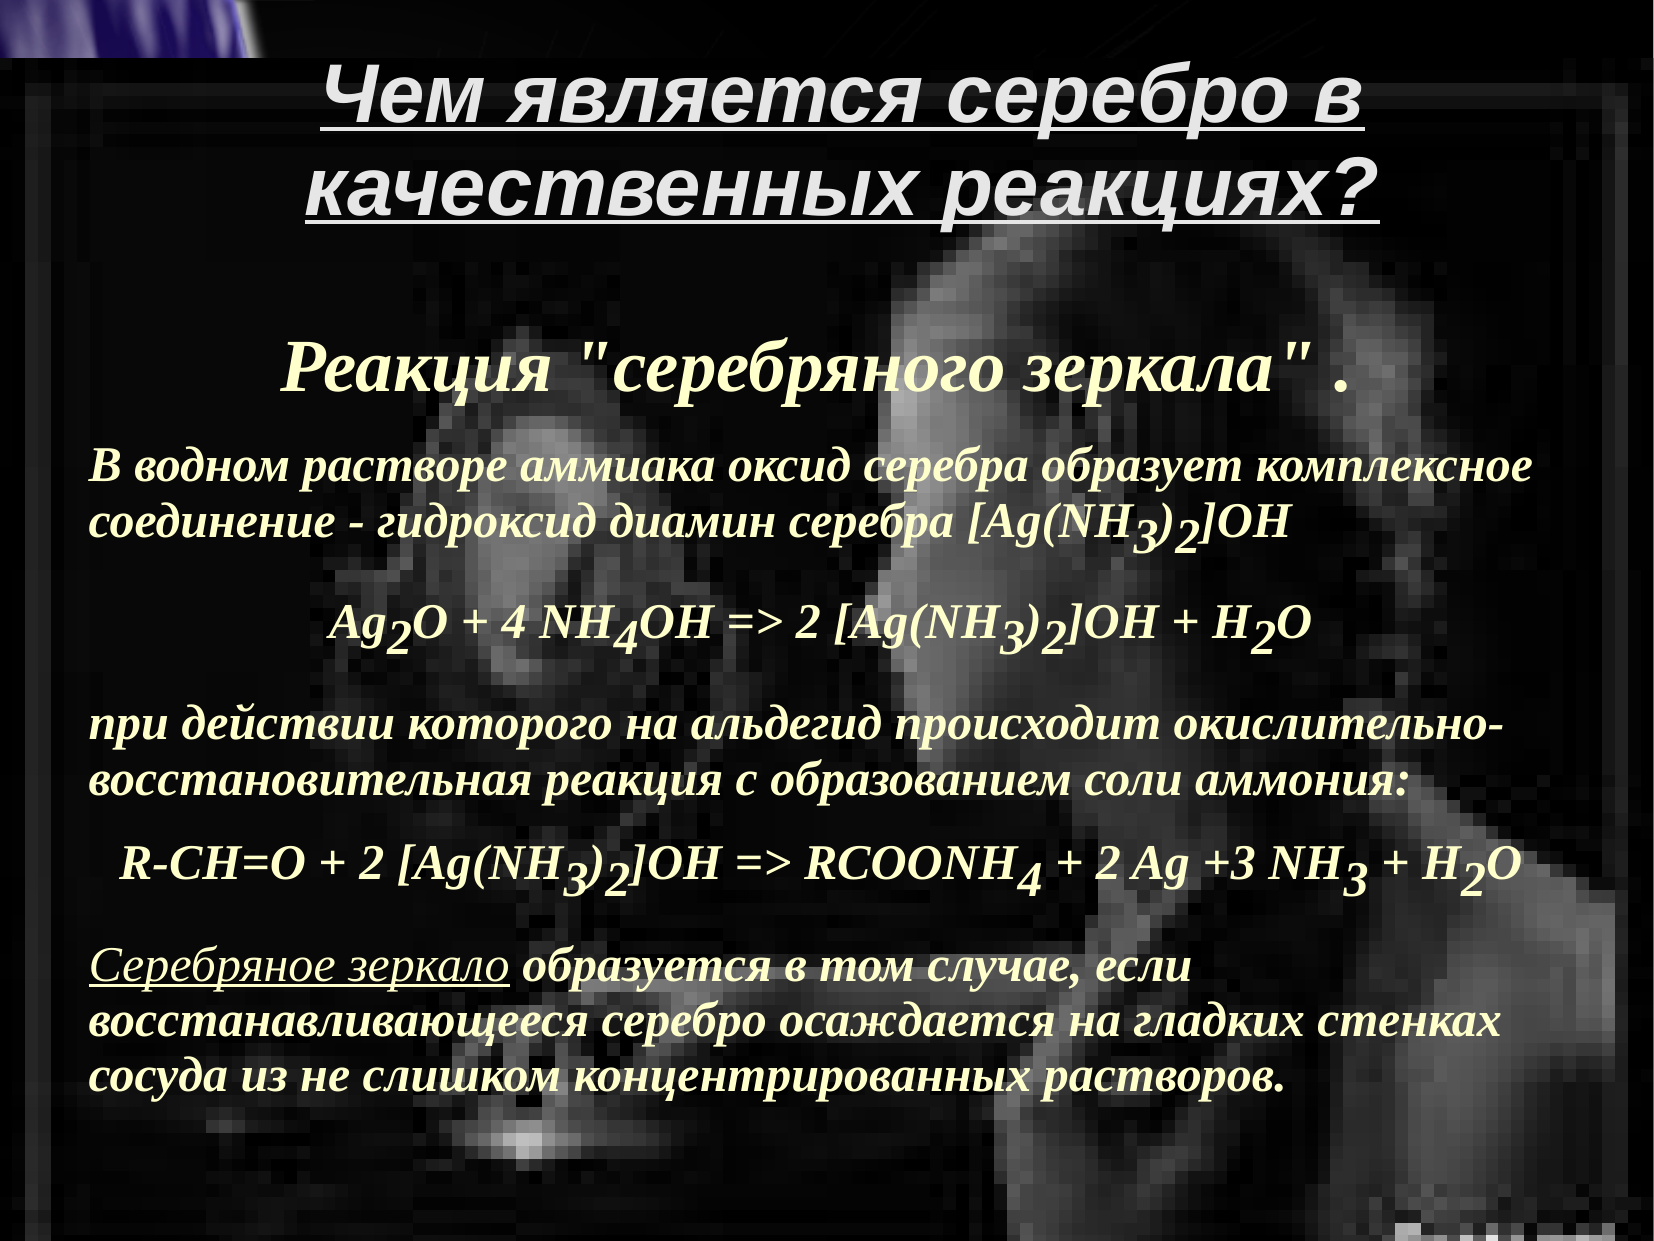

# Чем является серебро в качественных реакциях?
Реакция "серебряного зеркала" .
В водном растворе аммиака оксид серебра образует комплексное соединение - гидроксид диамин серебра [Ag(NH3)2]OH
Ag2O + 4 NH4OH => 2 [Ag(NH3)2]OH + Н2O
при действии которого на альдегид происходит окислительно-восстановительная реакция с образованием соли аммония:
R-CH=O + 2 [Ag(NH3)2]OH => RCOONH4 + 2 Ag +3 NH3 + H2O
Серебряное зеркало образуется в том случае, если восстанавливающееся серебро осаждается на гладких стенках сосуда из не слишком концентрированных растворов.